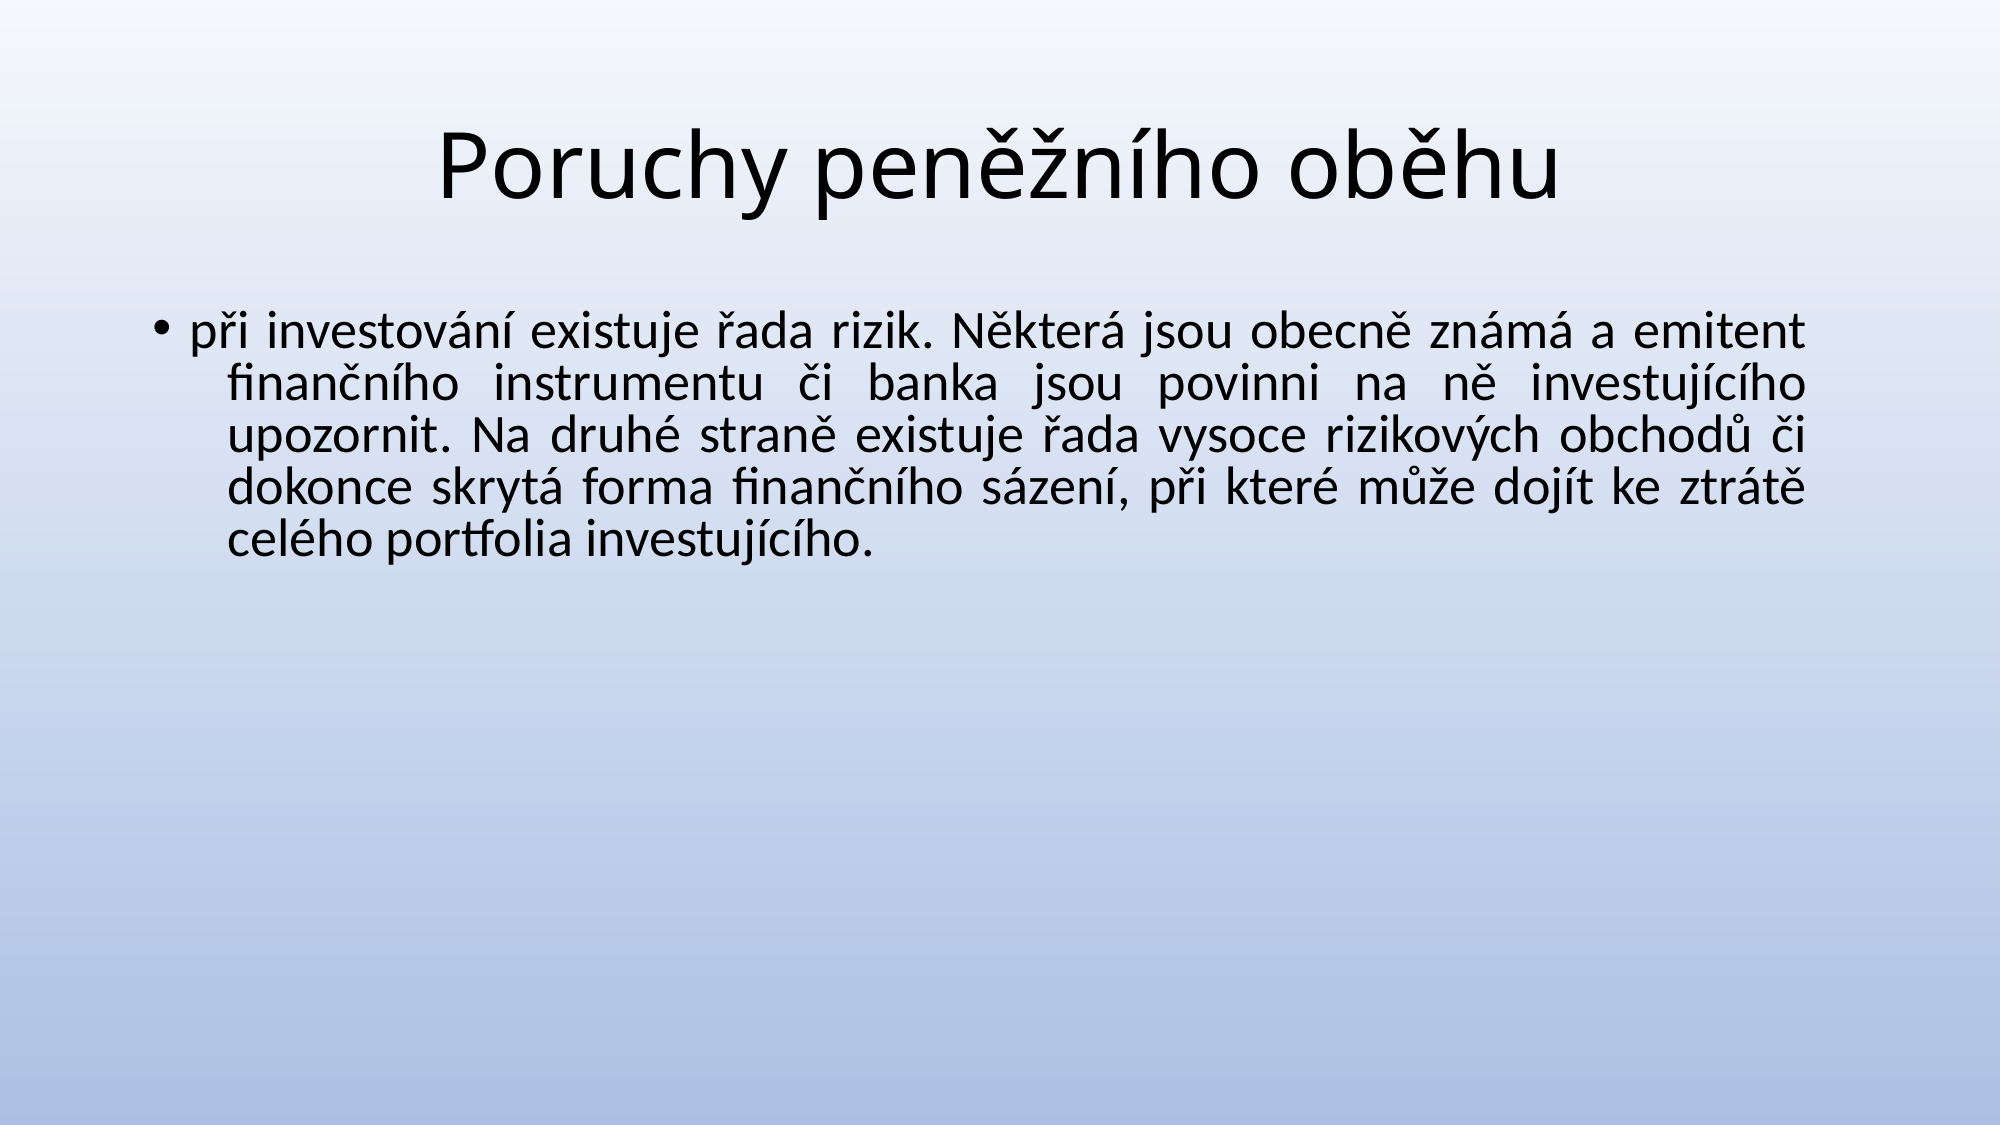

# Poruchy peněžního oběhu
při investování existuje řada rizik. Některá jsou obecně známá a emitent finančního instrumentu či banka jsou povinni na ně investujícího upozornit. Na druhé straně existuje řada vysoce rizikových obchodů či dokonce skrytá forma finančního sázení, při které může dojít ke ztrátě celého portfolia investujícího.